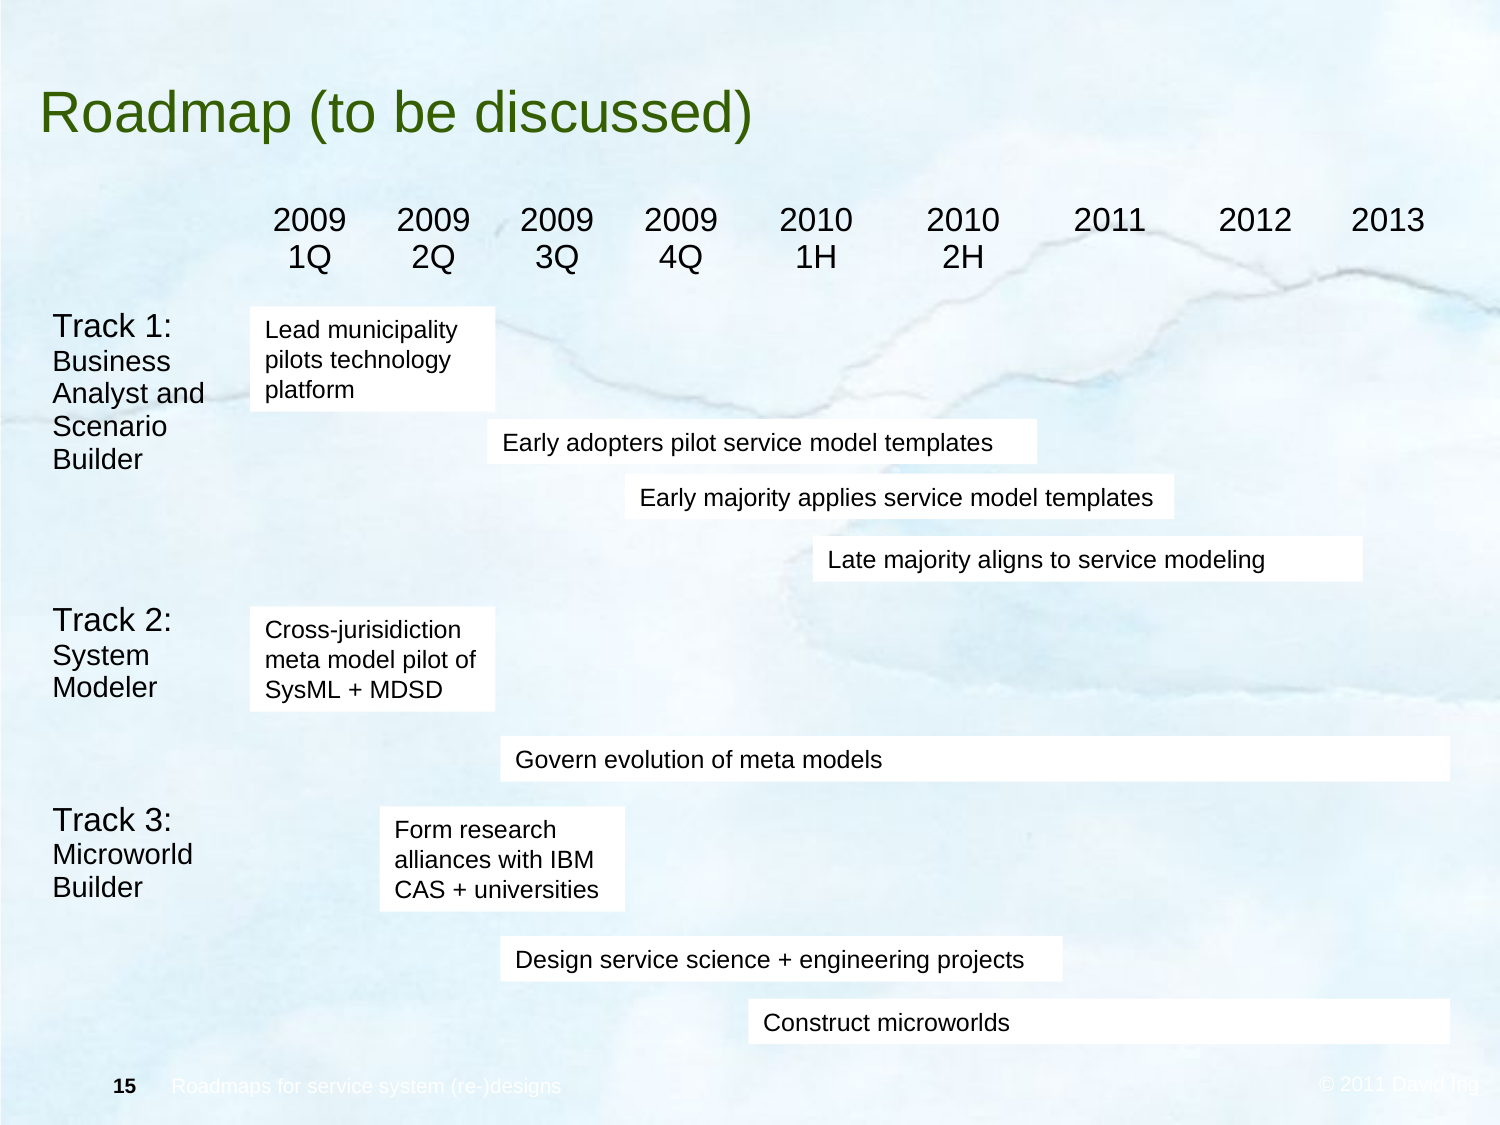

# Roadmap (to be discussed)
| | 2009 1Q | 2009 2Q | 2009 3Q | 2009 4Q | 2010 1H | 2010 2H | 2011 | 2012 | 2013 |
| --- | --- | --- | --- | --- | --- | --- | --- | --- | --- |
| Track 1: Business Analyst and Scenario Builder | | | | | | | | | |
| Track 2: System Modeler | | | | | | | | | |
| Track 3: Microworld Builder | | | | | | | | | |
Lead municipality pilots technology platform
Early adopters pilot service model templates
Early majority applies service model templates
Late majority aligns to service modeling
Cross-jurisidiction meta model pilot of SysML + MDSD
Govern evolution of meta models
Form research alliances with IBM CAS + universities
Design service science + engineering projects
Construct microworlds
15
Roadmaps for service system (re-)designs